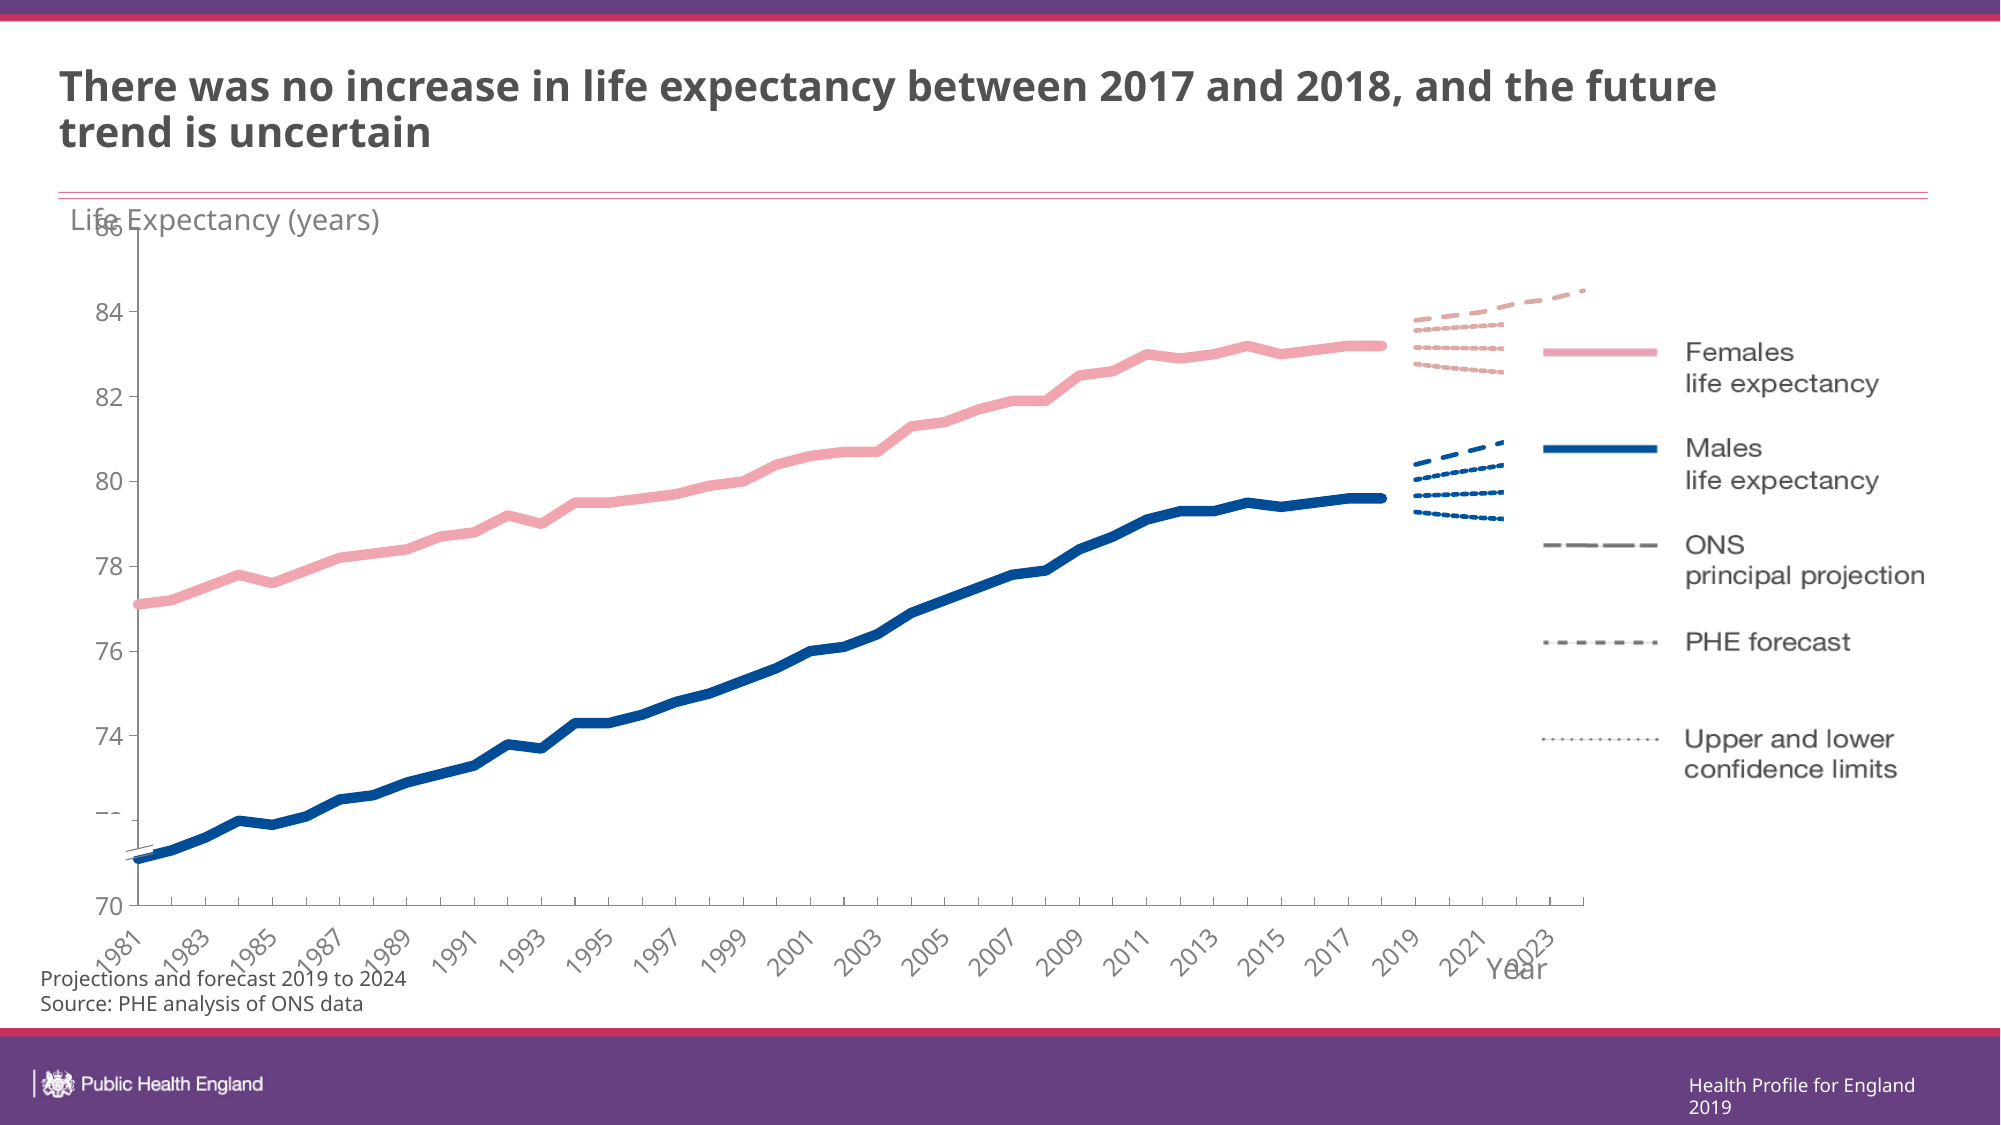

# There was no increase in life expectancy between 2017 and 2018, and the future trend is uncertain
### Chart
| Category | Life expectancy - Males | PHE Forecast - Males | PHE Forecast - Males lower and upper confidence limit | Males - ONS Projection | Life expectancy - Females | PHE Forecast - Females | PHE Forecast - Females lower and upper confidence limit | Females - ONS Projection | PHE Forecast - Females lower and upper confidence limit | Series7 |
|---|---|---|---|---|---|---|---|---|---|---|
| 1981 | 71.1 | None | None | None | 77.1 | None | None | None | None | None |
| 1982 | 71.3 | None | None | None | 77.2 | None | None | None | None | None |
| 1983 | 71.6 | None | None | None | 77.5 | None | None | None | None | None |
| 1984 | 72.0 | None | None | None | 77.8 | None | None | None | None | None |
| 1985 | 71.9 | None | None | None | 77.6 | None | None | None | None | None |
| 1986 | 72.1 | None | None | None | 77.9 | None | None | None | None | None |
| 1987 | 72.5 | None | None | None | 78.2 | None | None | None | None | None |
| 1988 | 72.6 | None | None | None | 78.3 | None | None | None | None | None |
| 1989 | 72.9 | None | None | None | 78.4 | None | None | None | None | None |
| 1990 | 73.1 | None | None | None | 78.7 | None | None | None | None | None |
| 1991 | 73.3 | None | None | None | 78.8 | None | None | None | None | None |
| 1992 | 73.8 | None | None | None | 79.2 | None | None | None | None | None |
| 1993 | 73.7 | None | None | None | 79.0 | None | None | None | None | None |
| 1994 | 74.3 | None | None | None | 79.5 | None | None | None | None | None |
| 1995 | 74.3 | None | None | None | 79.5 | None | None | None | None | None |
| 1996 | 74.5 | None | None | None | 79.6 | None | None | None | None | None |
| 1997 | 74.8 | None | None | None | 79.7 | None | None | None | None | None |
| 1998 | 75.0 | None | None | None | 79.9 | None | None | None | None | None |
| 1999 | 75.3 | None | None | None | 80.0 | None | None | None | None | None |
| 2000 | 75.6 | None | None | None | 80.4 | None | None | None | None | None |
| 2001 | 76.0 | None | None | None | 80.6 | None | None | None | None | None |
| 2002 | 76.1 | None | None | None | 80.7 | None | None | None | None | None |
| 2003 | 76.4 | None | None | None | 80.7 | None | None | None | None | None |
| 2004 | 76.9 | None | None | None | 81.3 | None | None | None | None | None |
| 2005 | 77.2 | None | None | None | 81.4 | None | None | None | None | None |
| 2006 | 77.5 | None | None | None | 81.7 | None | None | None | None | None |
| 2007 | 77.8 | None | None | None | 81.9 | None | None | None | None | None |
| 2008 | 77.9 | None | None | None | 81.9 | None | None | None | None | None |
| 2009 | 78.4 | None | None | None | 82.5 | None | None | None | None | None |
| 2010 | 78.7 | None | None | None | 82.6 | None | None | None | None | None |
| 2011 | 79.1 | None | None | None | 83.0 | None | None | None | None | None |
| 2012 | 79.3 | None | None | None | 82.9 | None | None | None | None | None |
| 2013 | 79.3 | None | None | None | 83.0 | None | None | None | None | None |
| 2014 | 79.5 | None | None | None | 83.2 | None | None | None | None | None |
| 2015 | 79.4 | None | None | None | 83.0 | None | None | None | None | None |
| 2016 | 79.5 | None | None | None | 83.1 | None | None | None | None | None |
| 2017 | 79.6 | None | None | None | 83.2 | None | None | None | None | None |
| 2018 | 79.6 | None | None | None | 83.2 | None | None | None | None | None |
| 2019 | None | 79.66 | 79.28 | 80.4 | None | 83.16 | 83.56 | 83.8 | 80.04 | 82.77 |
| 2020 | None | 79.69 | 79.2 | 80.6 | None | 83.15 | 83.62 | 83.9 | 80.19 | 82.68 |
| 2021 | None | 79.72 | 79.14 | 80.8 | None | 83.14 | 83.67 | 84.0 | 80.31 | 82.61 |
| 2022 | None | 79.76 | 79.1 | 81.0 | None | 83.13 | 83.72 | 84.2 | 80.43 | 82.55 |
| 2023 | None | 79.79 | 79.06 | 81.1 | None | 83.12 | 83.76 | 84.3 | 80.53 | 82.49 |
| 2024 | None | 79.83 | 79.03 | 81.3 | None | 83.11 | 83.79 | 84.5 | 80.63 | 82.43 |Life Expectancy (years)
Year
Projections and forecast 2019 to 2024
Source: PHE analysis of ONS data
Health Profile for England 2019